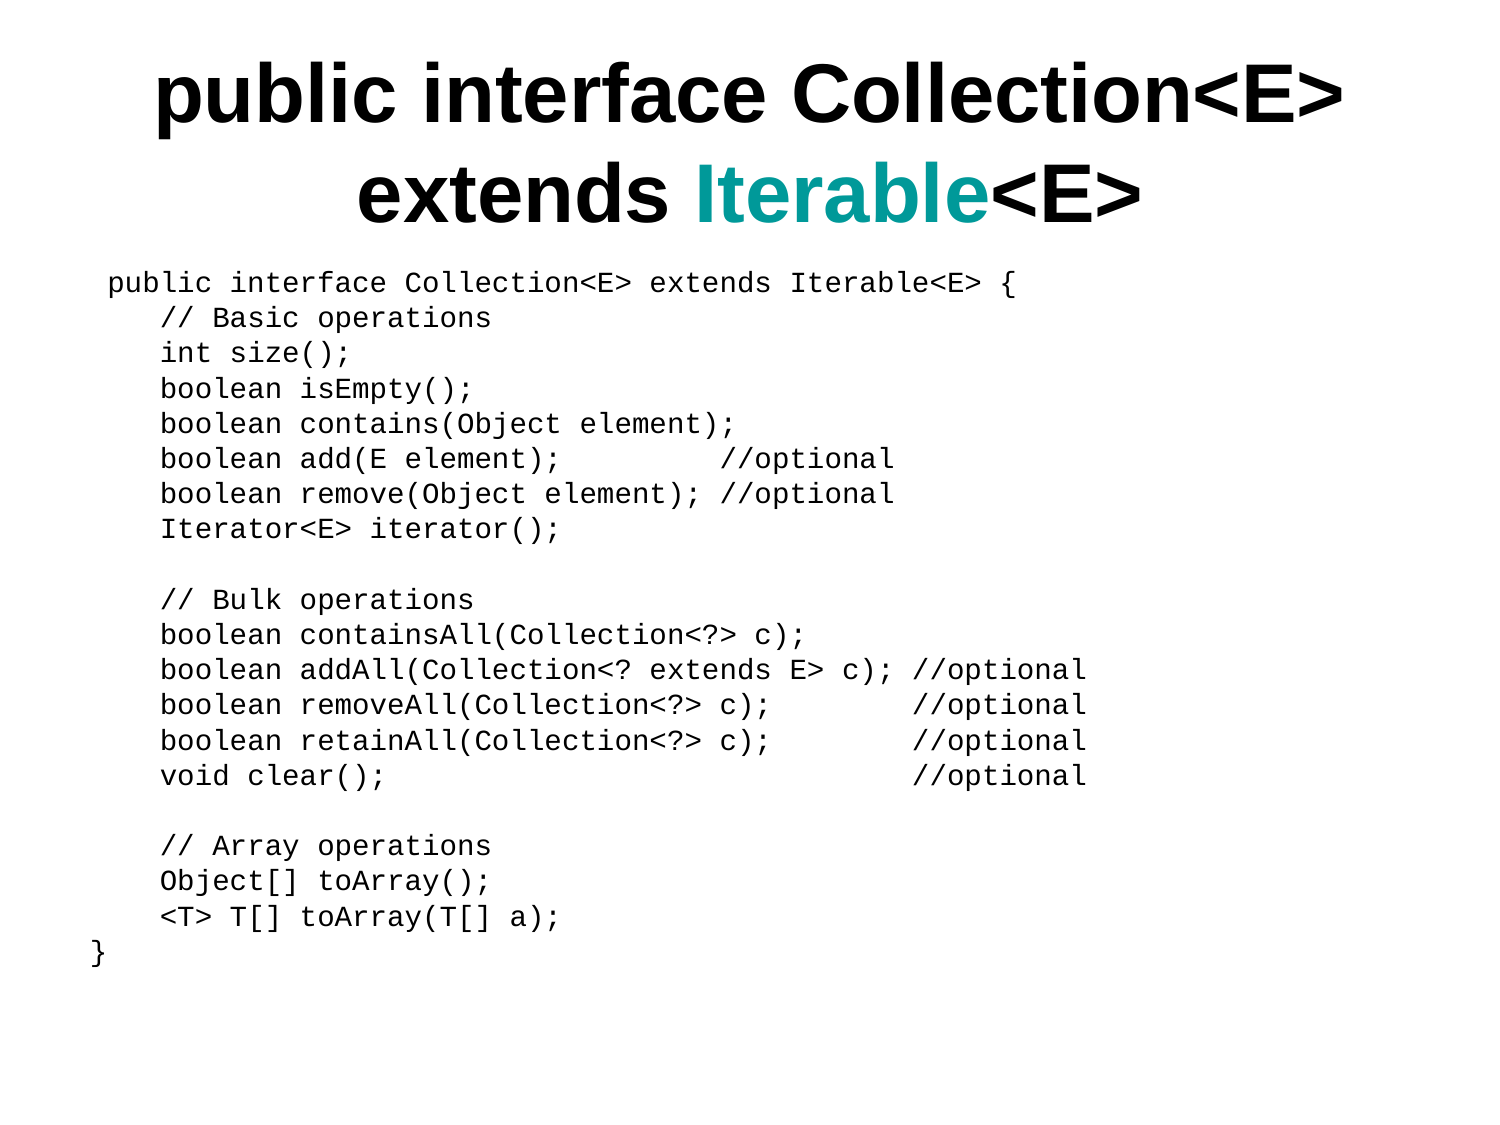

# public interface Collection<E> extends Iterable<E>
 public interface Collection<E> extends Iterable<E> {
 // Basic operations
 int size();
 boolean isEmpty();
 boolean contains(Object element);
 boolean add(E element); //optional
 boolean remove(Object element); //optional
 Iterator<E> iterator();
 // Bulk operations
 boolean containsAll(Collection<?> c);
 boolean addAll(Collection<? extends E> c); //optional
 boolean removeAll(Collection<?> c); //optional
 boolean retainAll(Collection<?> c); //optional
 void clear(); //optional
 // Array operations
 Object[] toArray();
 <T> T[] toArray(T[] a);
}